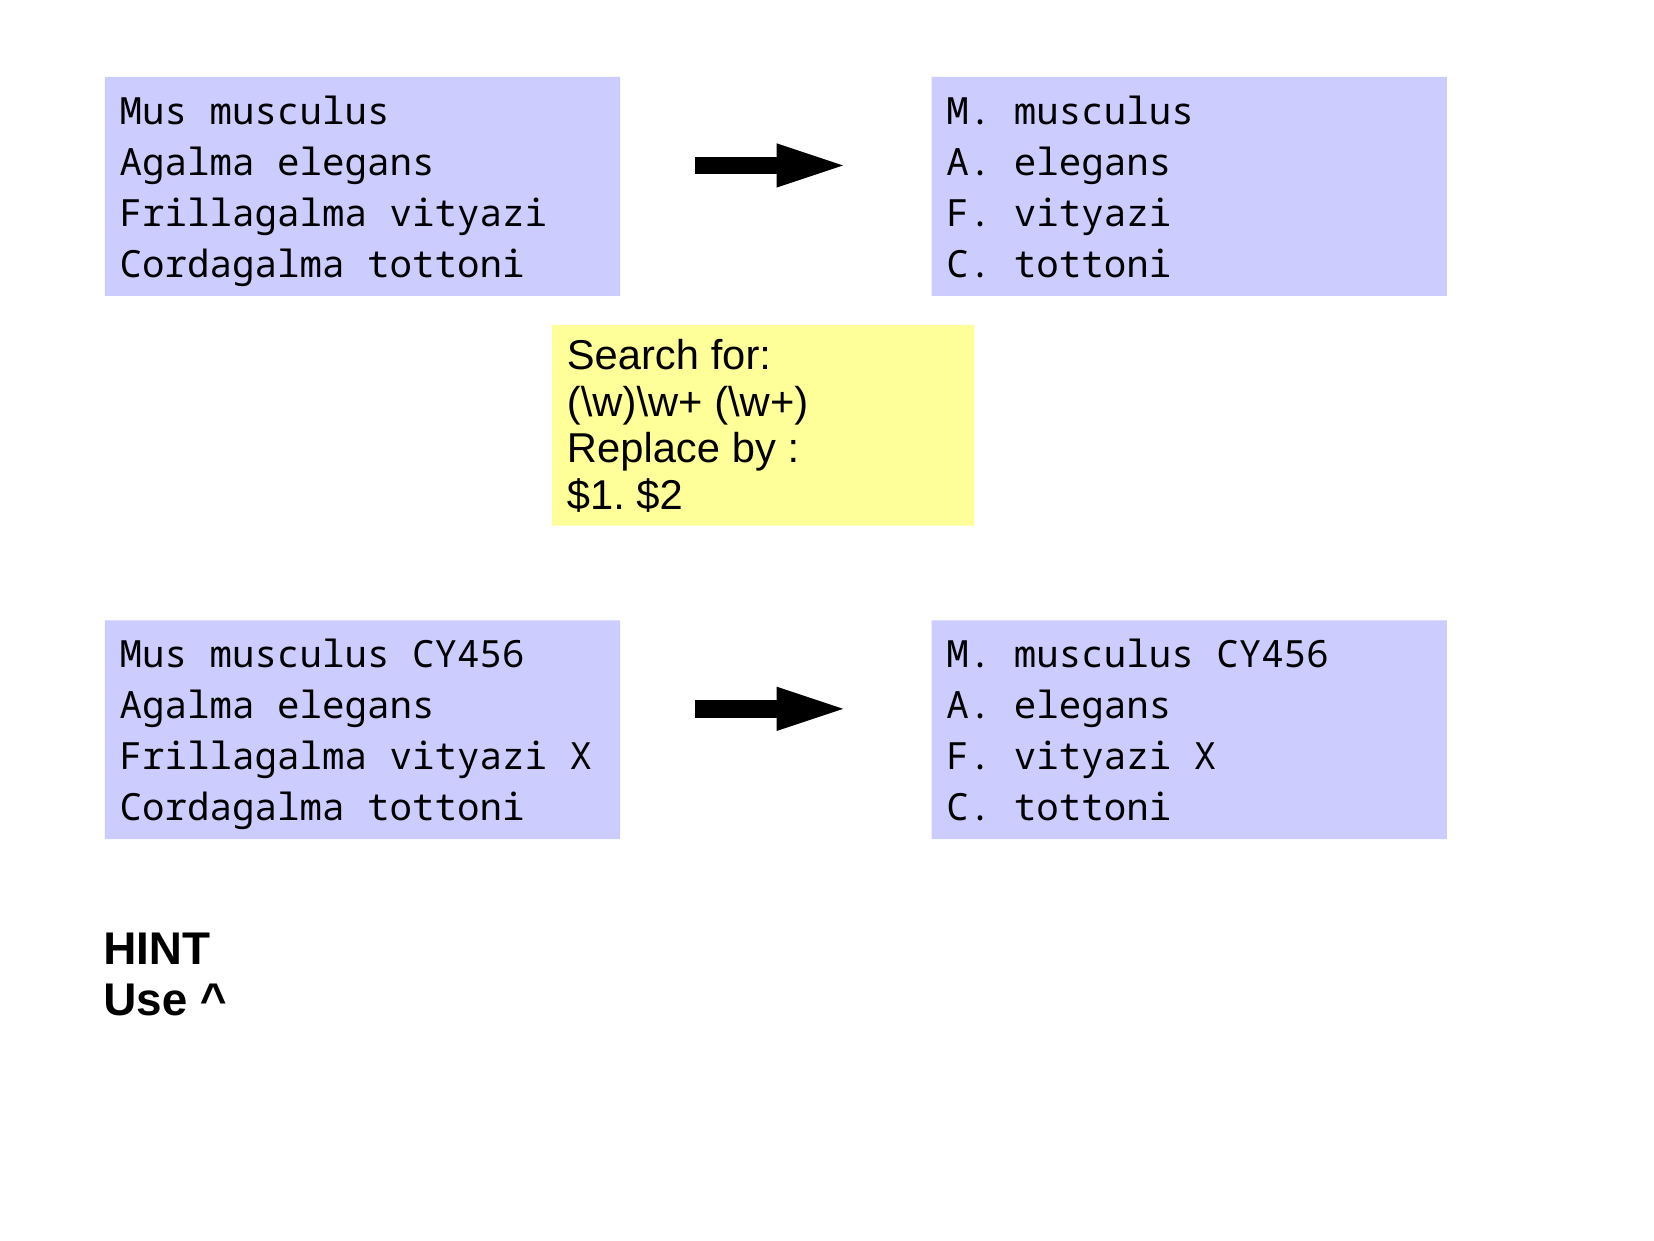

Mus musculus
Agalma elegans
Frillagalma vityazi
Cordagalma tottoni
M. musculus
A. elegans
F. vityazi
C. tottoni
Search for:
(\w)\w+ (\w+)
Replace by :
$1. $2
Mus musculus CY456
Agalma elegans
Frillagalma vityazi X
Cordagalma tottoni
M. musculus CY456
A. elegans
F. vityazi X
C. tottoni
HINT
Use ^